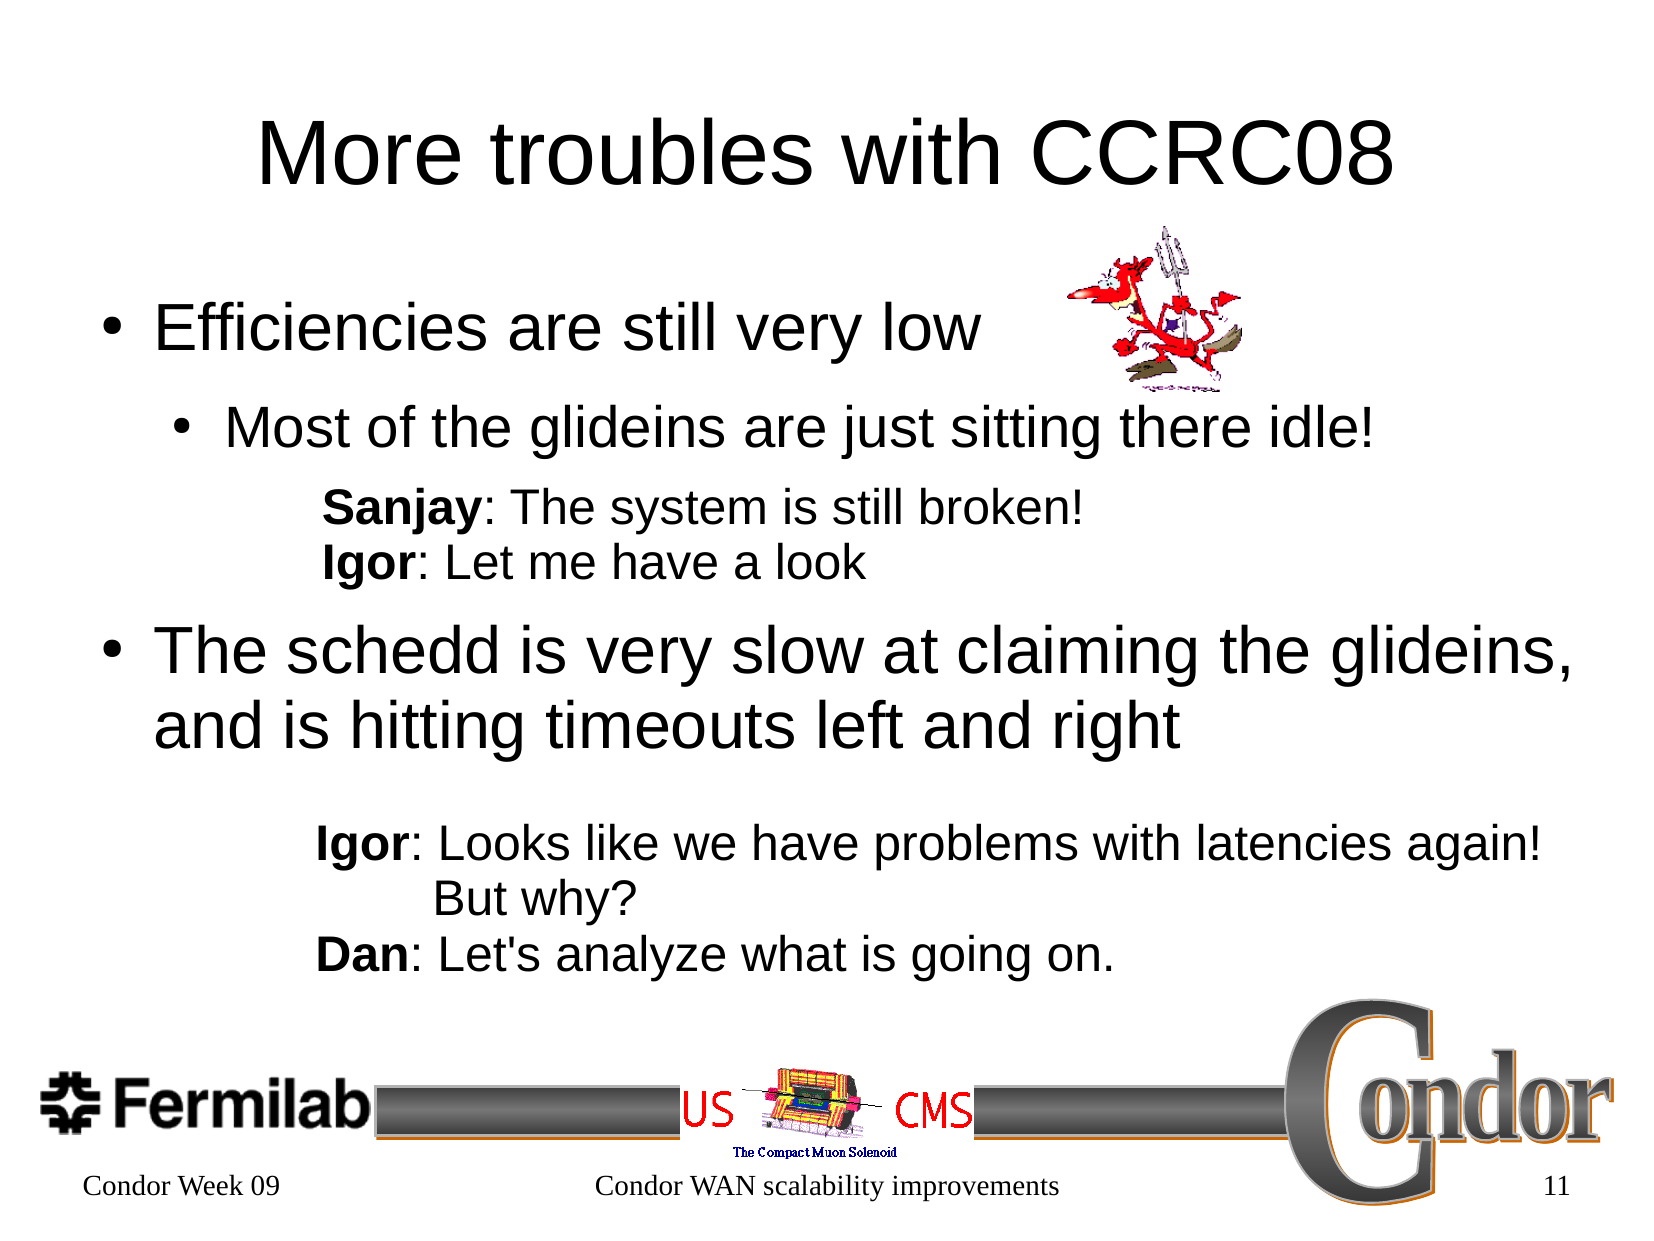

# More troubles with CCRC08
Efficiencies are still very low
Most of the glideins are just sitting there idle!
The schedd is very slow at claiming the glideins,
and is hitting timeouts left and right
Sanjay: The system is still broken!
Igor: Let me have a look
Igor: Looks like we have problems with latencies again!
	 But why?
Dan: Let's analyze what is going on.
Condor Week 09
Condor WAN scalability improvements
11